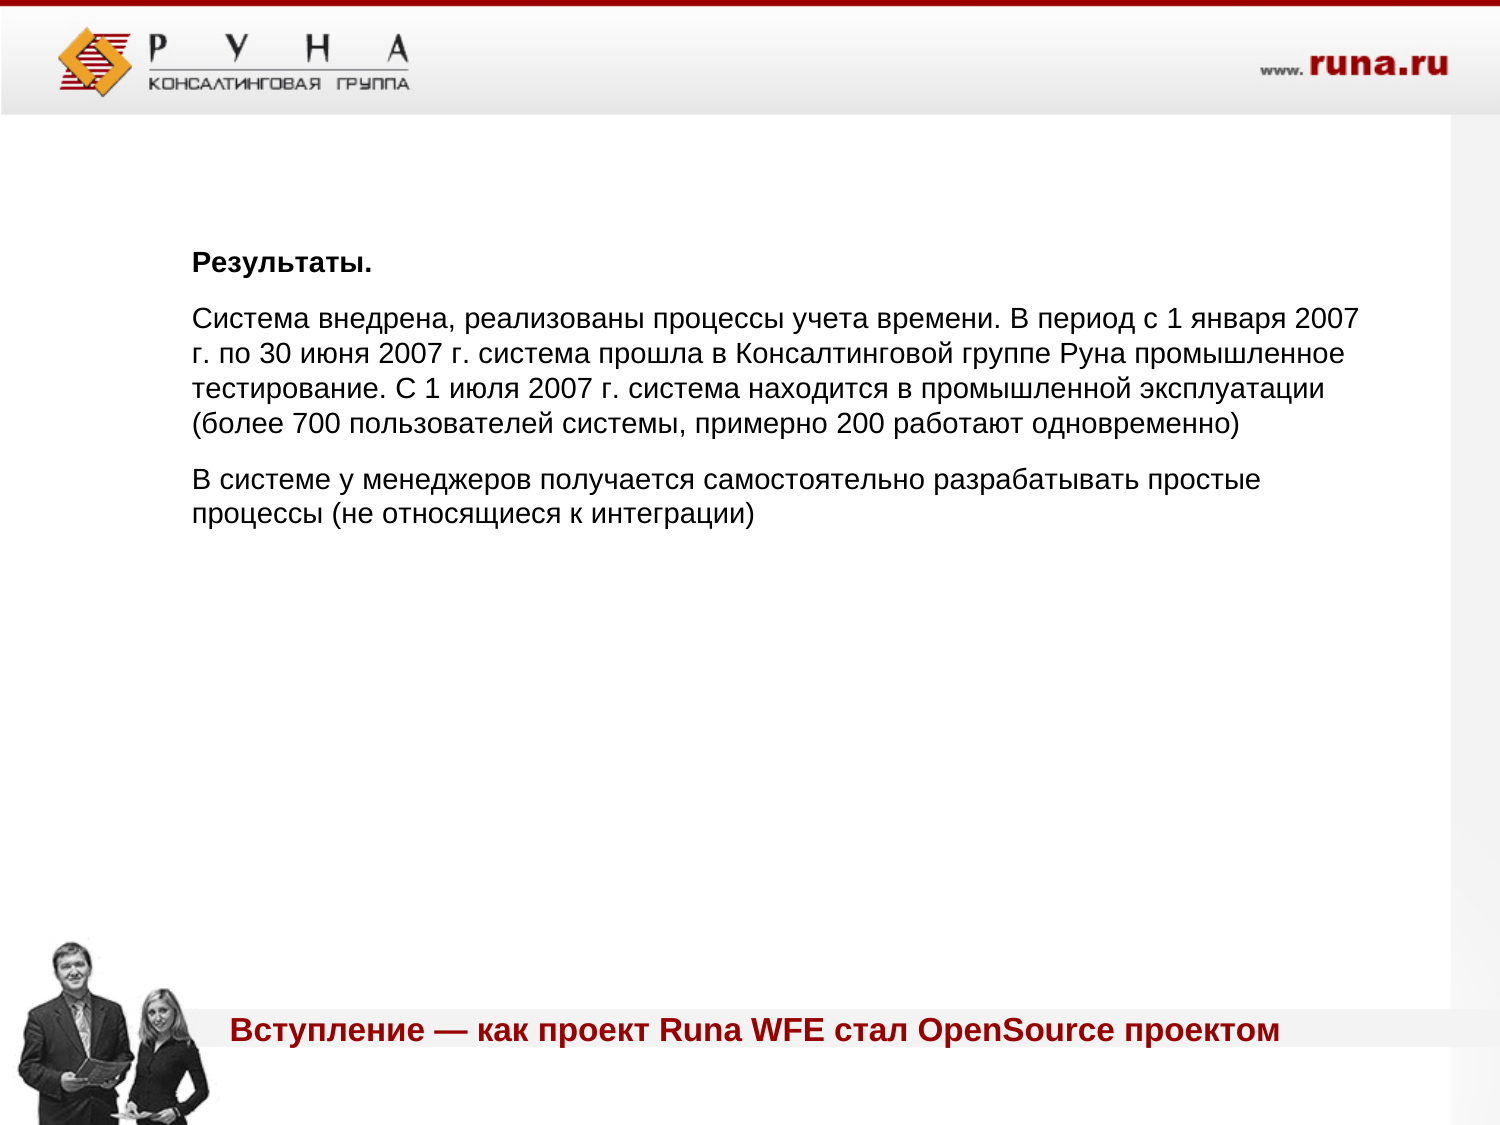

Результаты.
Система внедрена, реализованы процессы учета времени. В период с 1 января 2007 г. по 30 июня 2007 г. система прошла в Консалтинговой группе Руна промышленное тестирование. С 1 июля 2007 г. система находится в промышленной эксплуатации (более 700 пользователей системы, примерно 200 работают одновременно)‏
В системе у менеджеров получается самостоятельно разрабатывать простые процессы (не относящиеся к интеграции)‏
Вступление — как проект Runa WFE стал OpenSource проектом